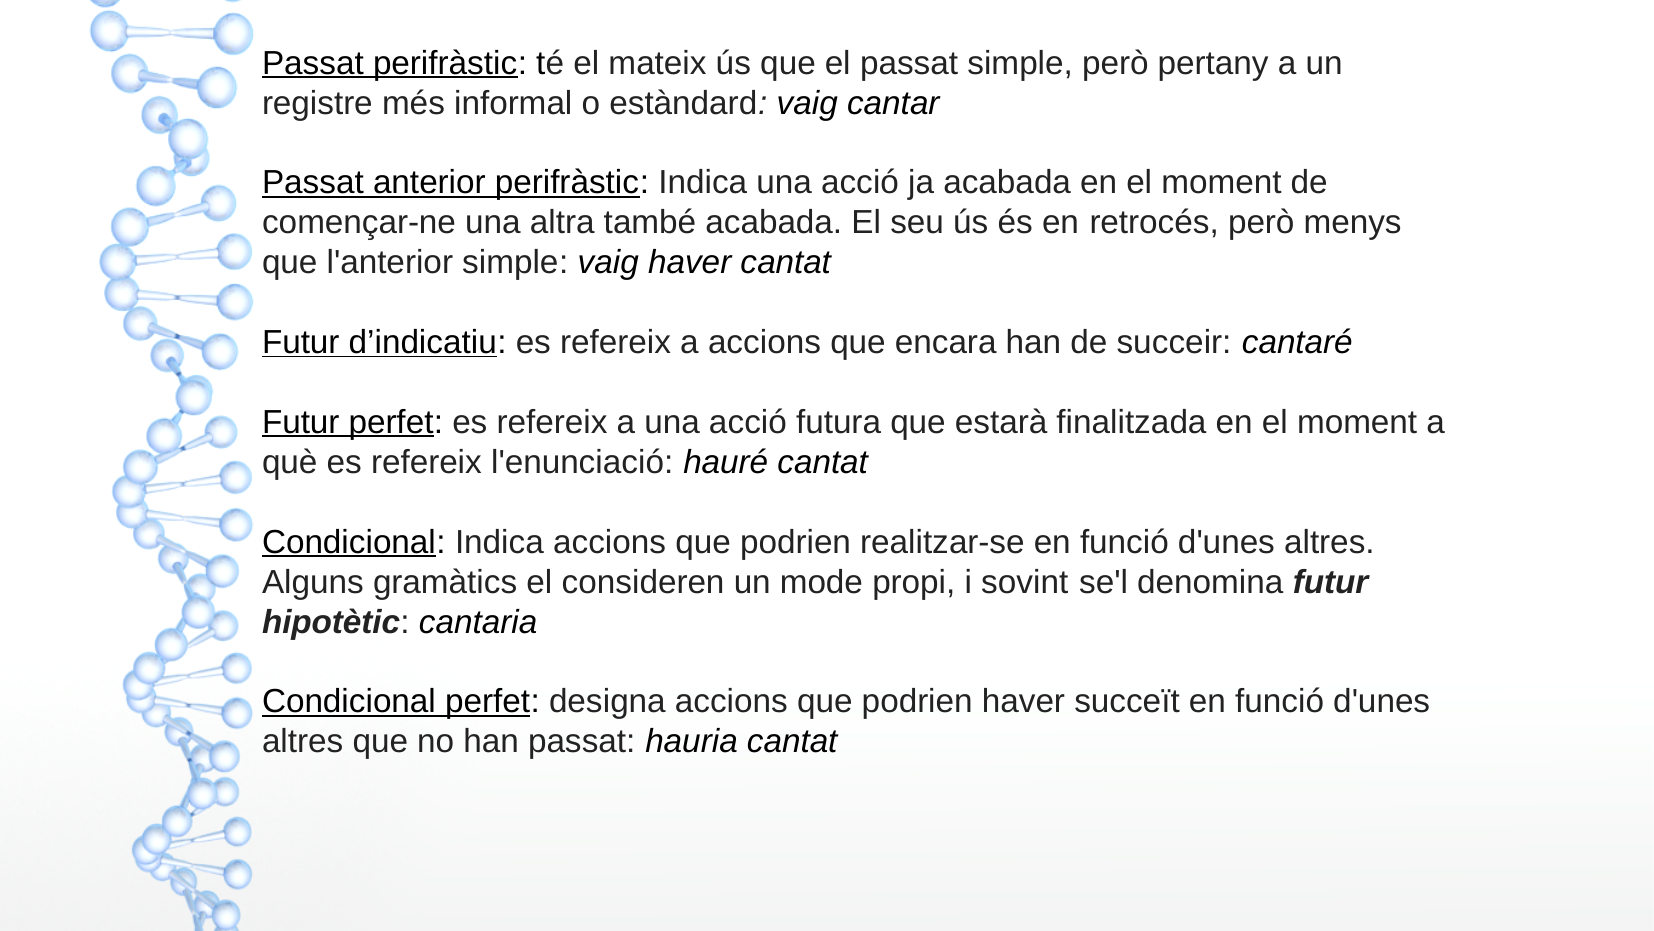

Passat perifràstic: té el mateix ús que el passat simple, però pertany a un registre més informal o estàndard: vaig cantar
Passat anterior perifràstic: Indica una acció ja acabada en el moment de començar-ne una altra també acabada. El seu ús és en retrocés, però menys que l'anterior simple: vaig haver cantat
Futur d’indicatiu: es refereix a accions que encara han de succeir: cantaré
Futur perfet: es refereix a una acció futura que estarà finalitzada en el moment a què es refereix l'enunciació: hauré cantat
Condicional: Indica accions que podrien realitzar-se en funció d'unes altres. Alguns gramàtics el consideren un mode propi, i sovint se'l denomina futur hipotètic: cantaria
Condicional perfet: designa accions que podrien haver succeït en funció d'unes altres que no han passat: hauria cantat